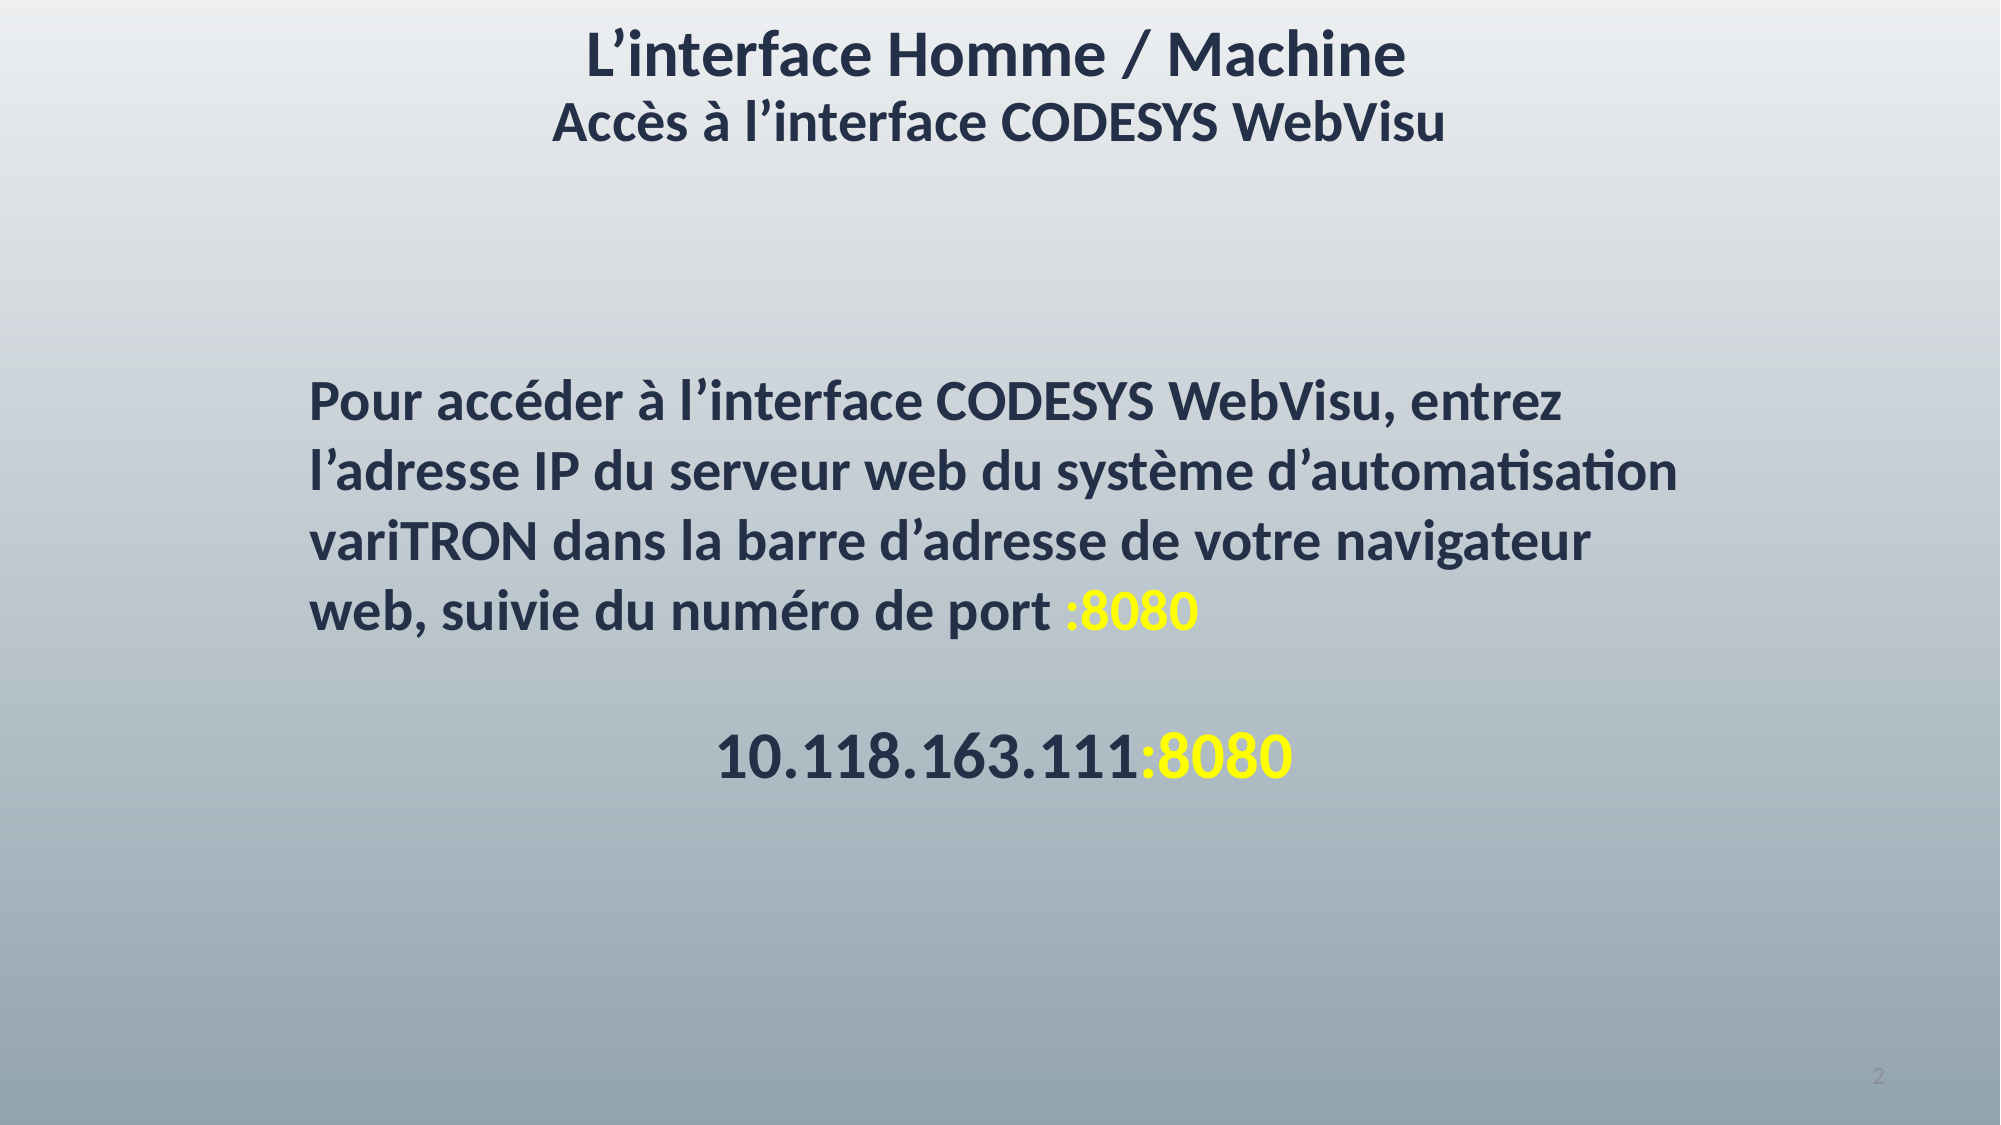

L’interface Homme / Machine
Accès à l’interface CODESYS WebVisu
Pour accéder à l’interface CODESYS WebVisu, entrez l’adresse IP du serveur web du système d’automatisation variTRON dans la barre d’adresse de votre navigateur web, suivie du numéro de port :8080
10.118.163.111:8080
2